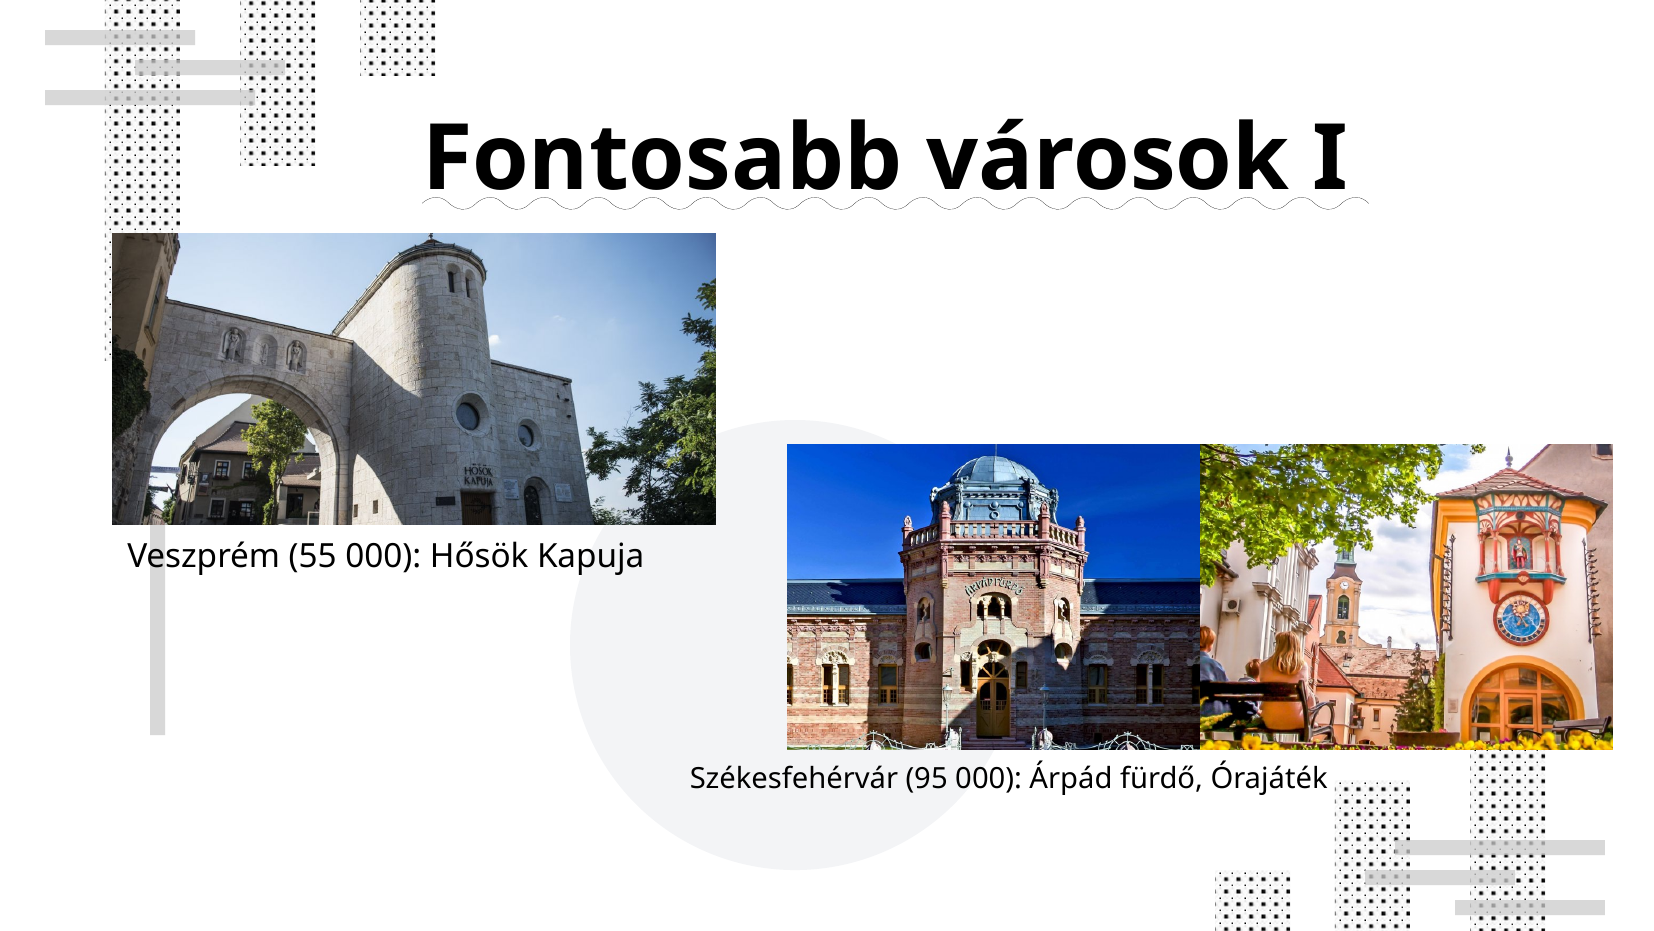

# Fontosabb városok I
Veszprém (55 000): Hősök Kapuja
Székesfehérvár (95 000): Árpád fürdő, Órajáték